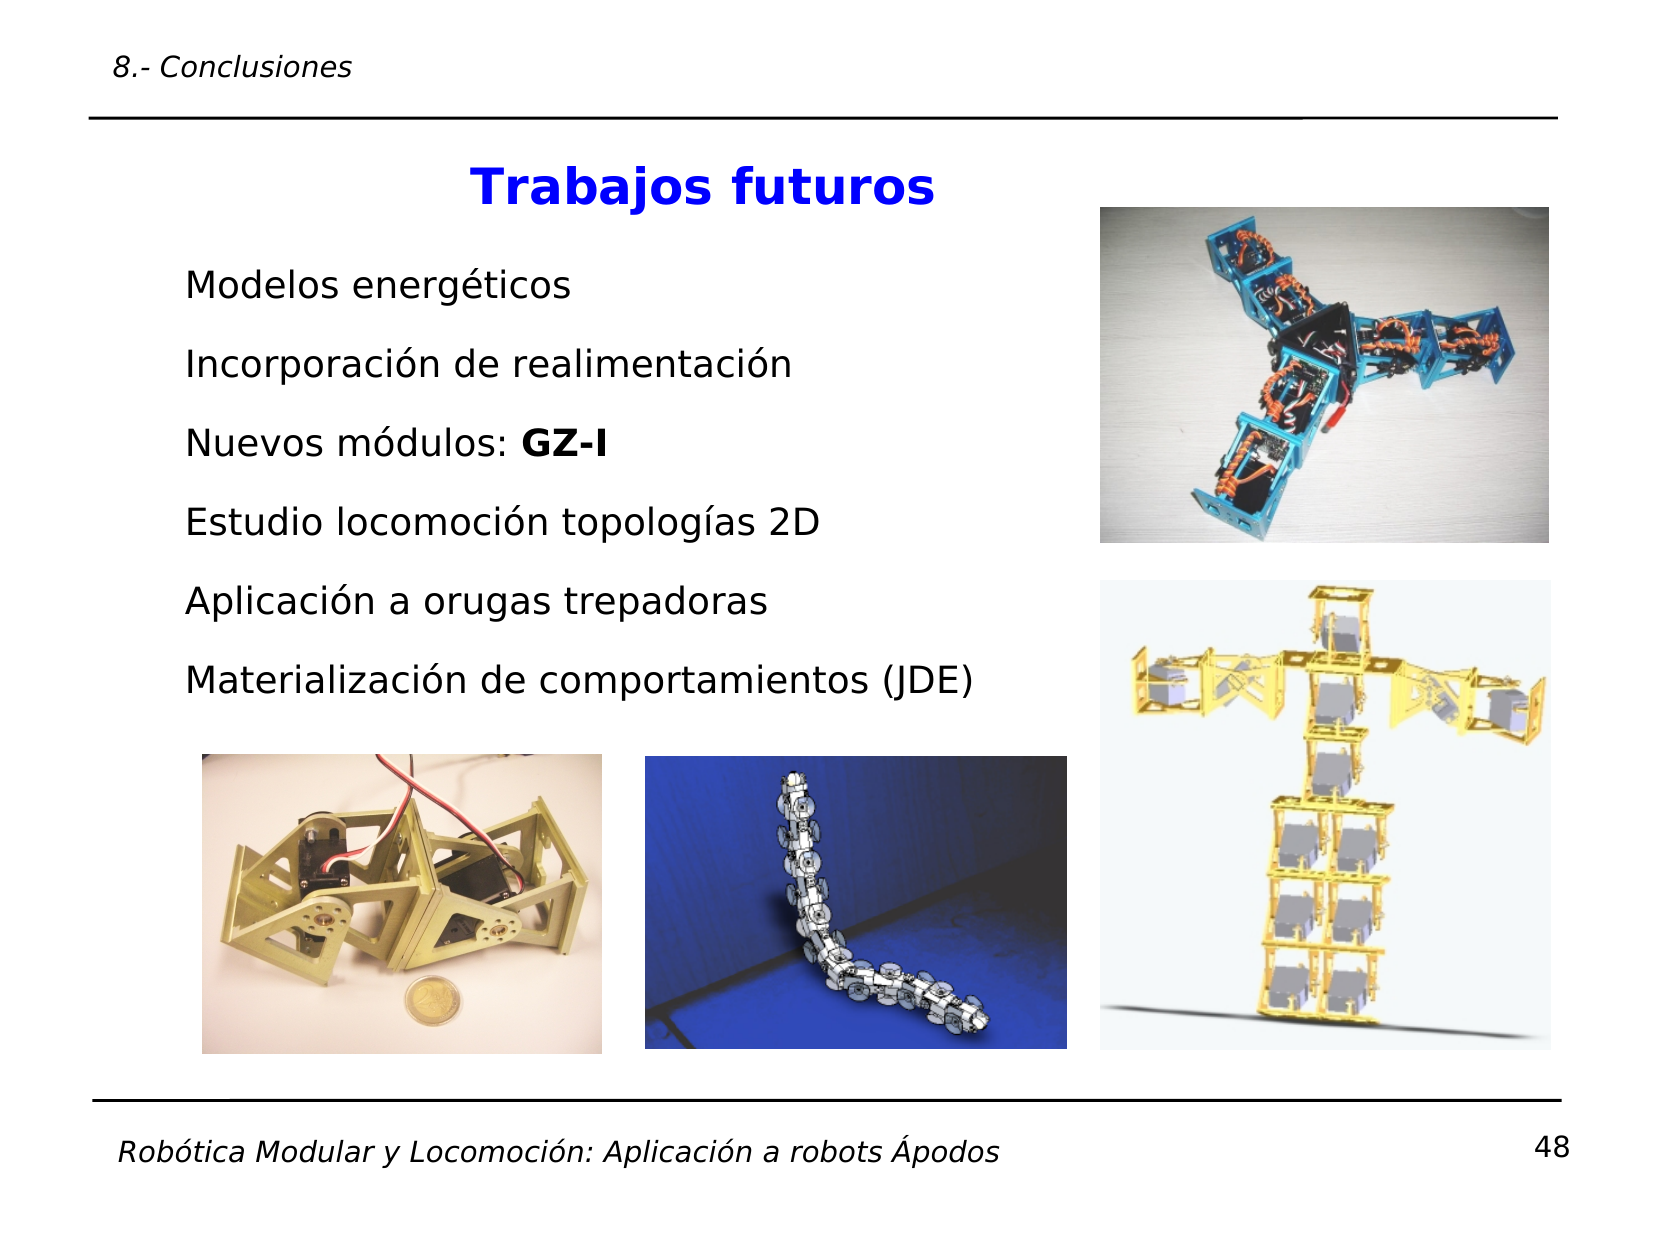

8.- Conclusiones
Trabajos futuros
 Modelos energéticos
 Incorporación de realimentación
 Nuevos módulos: GZ-I
 Estudio locomoción topologías 2D
 Aplicación a orugas trepadoras
 Materialización de comportamientos (JDE)
Robótica Modular y Locomoción: Aplicación a robots Ápodos
48